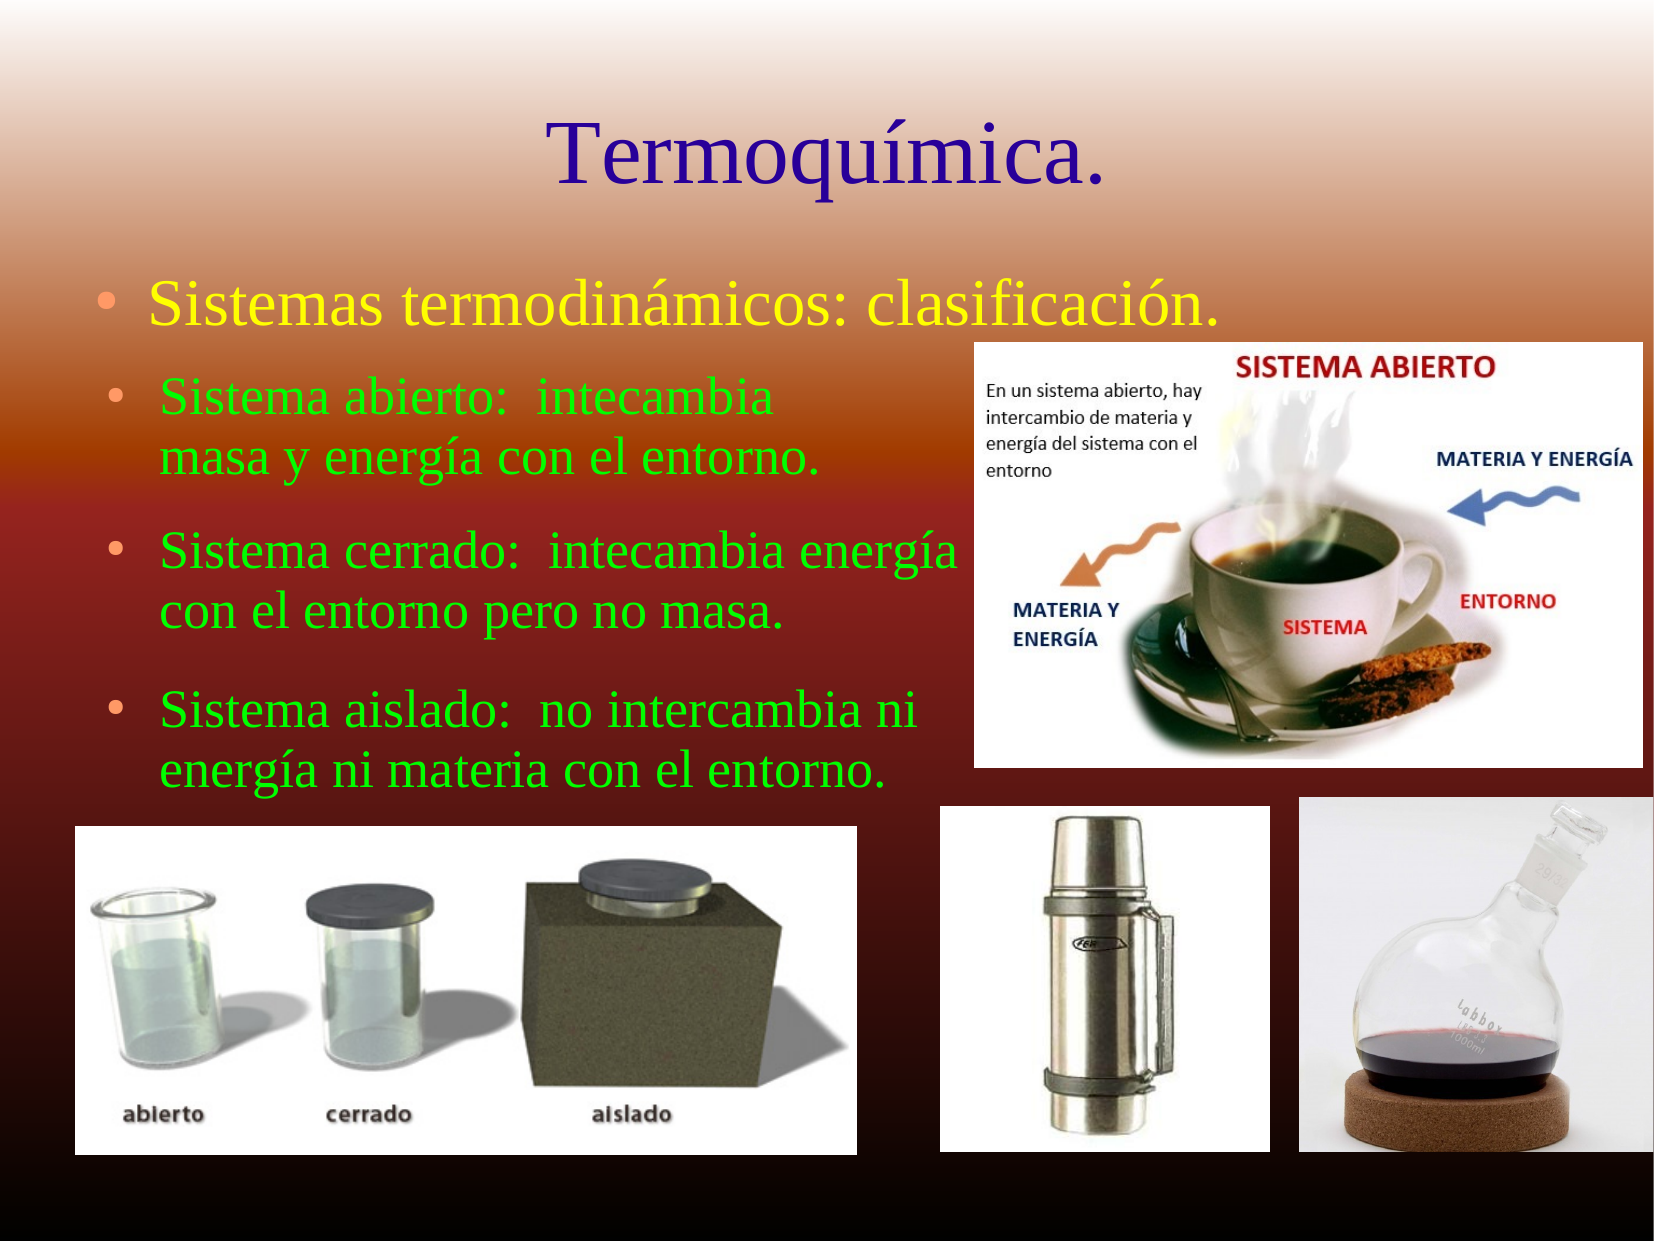

# Termoquímica.
Sistemas termodinámicos: clasificación.
Sistema abierto: intecambia masa y energía con el entorno.
Sistema cerrado: intecambia energía con el entorno pero no masa.
Sistema aislado: no intercambia ni energía ni materia con el entorno.